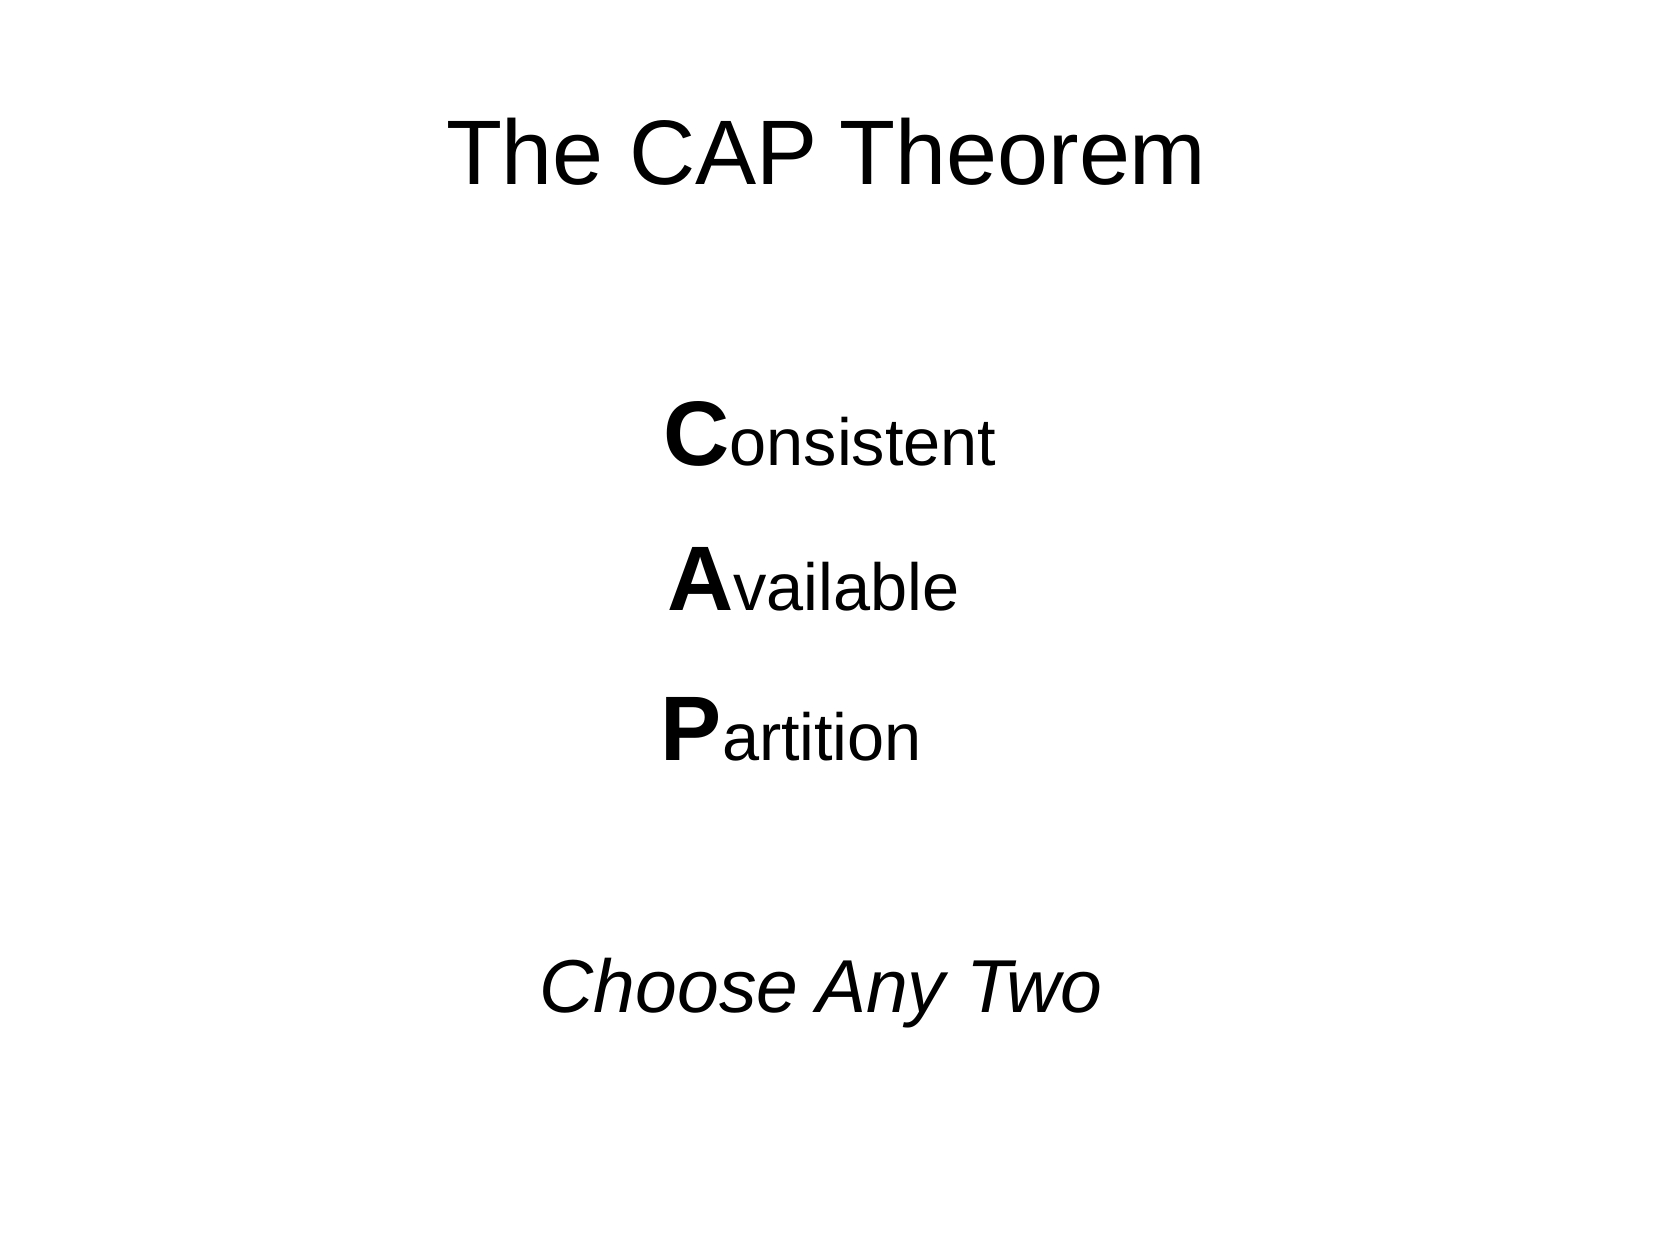

# The CAP Theorem
Consistent
Available
Partition
Choose Any Two